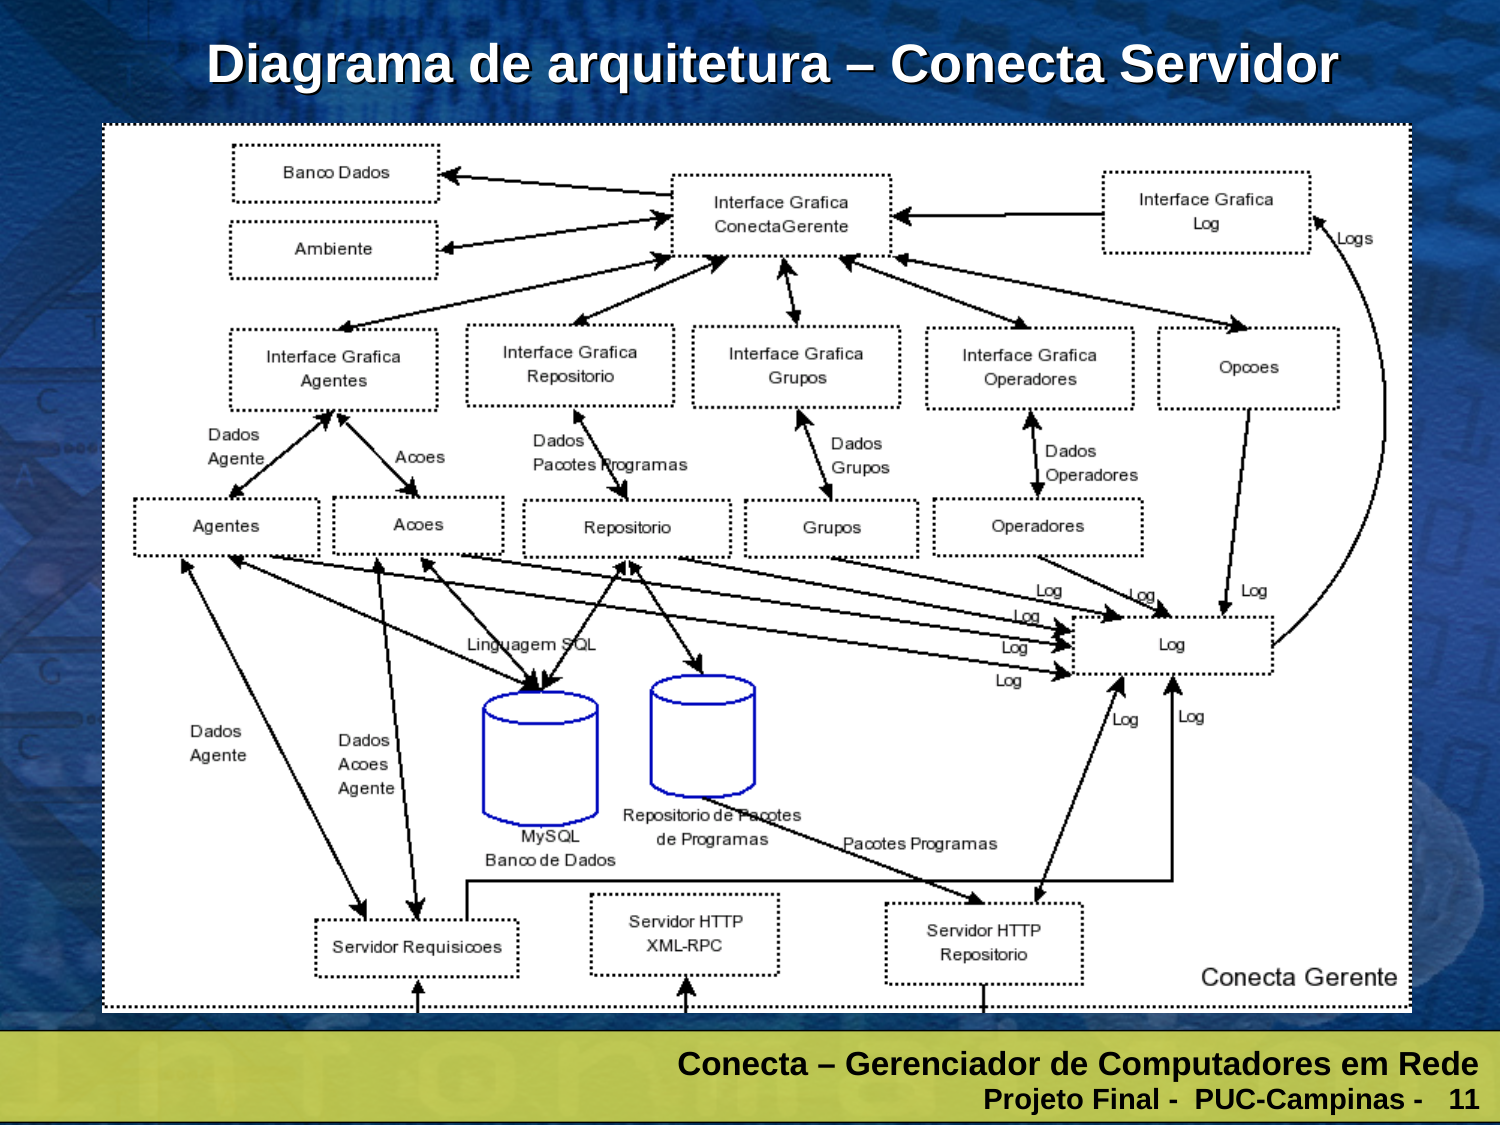

# Diagrama de arquitetura – Conecta Servidor